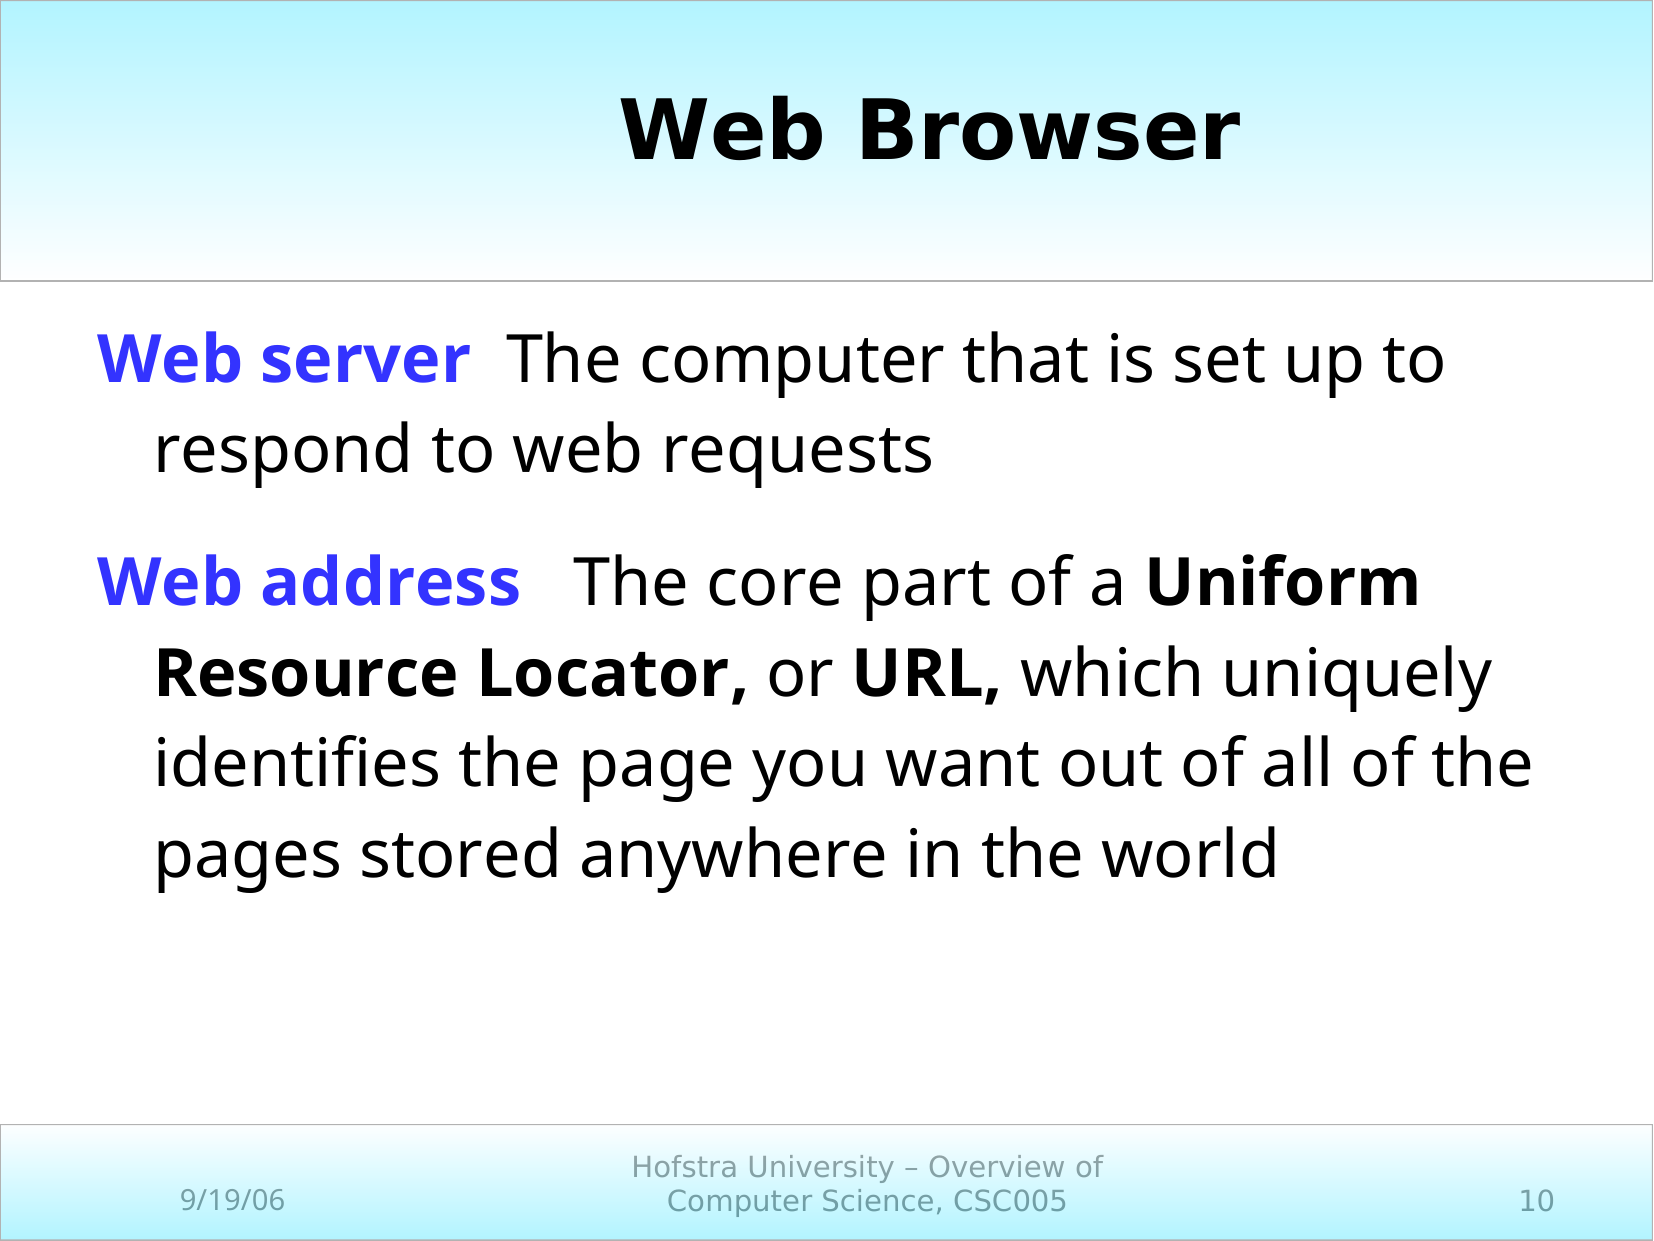

# Web Browser
Web server The computer that is set up to respond to web requests
Web address The core part of a Uniform Resource Locator, or URL, which uniquely identifies the page you want out of all of the pages stored anywhere in the world
10